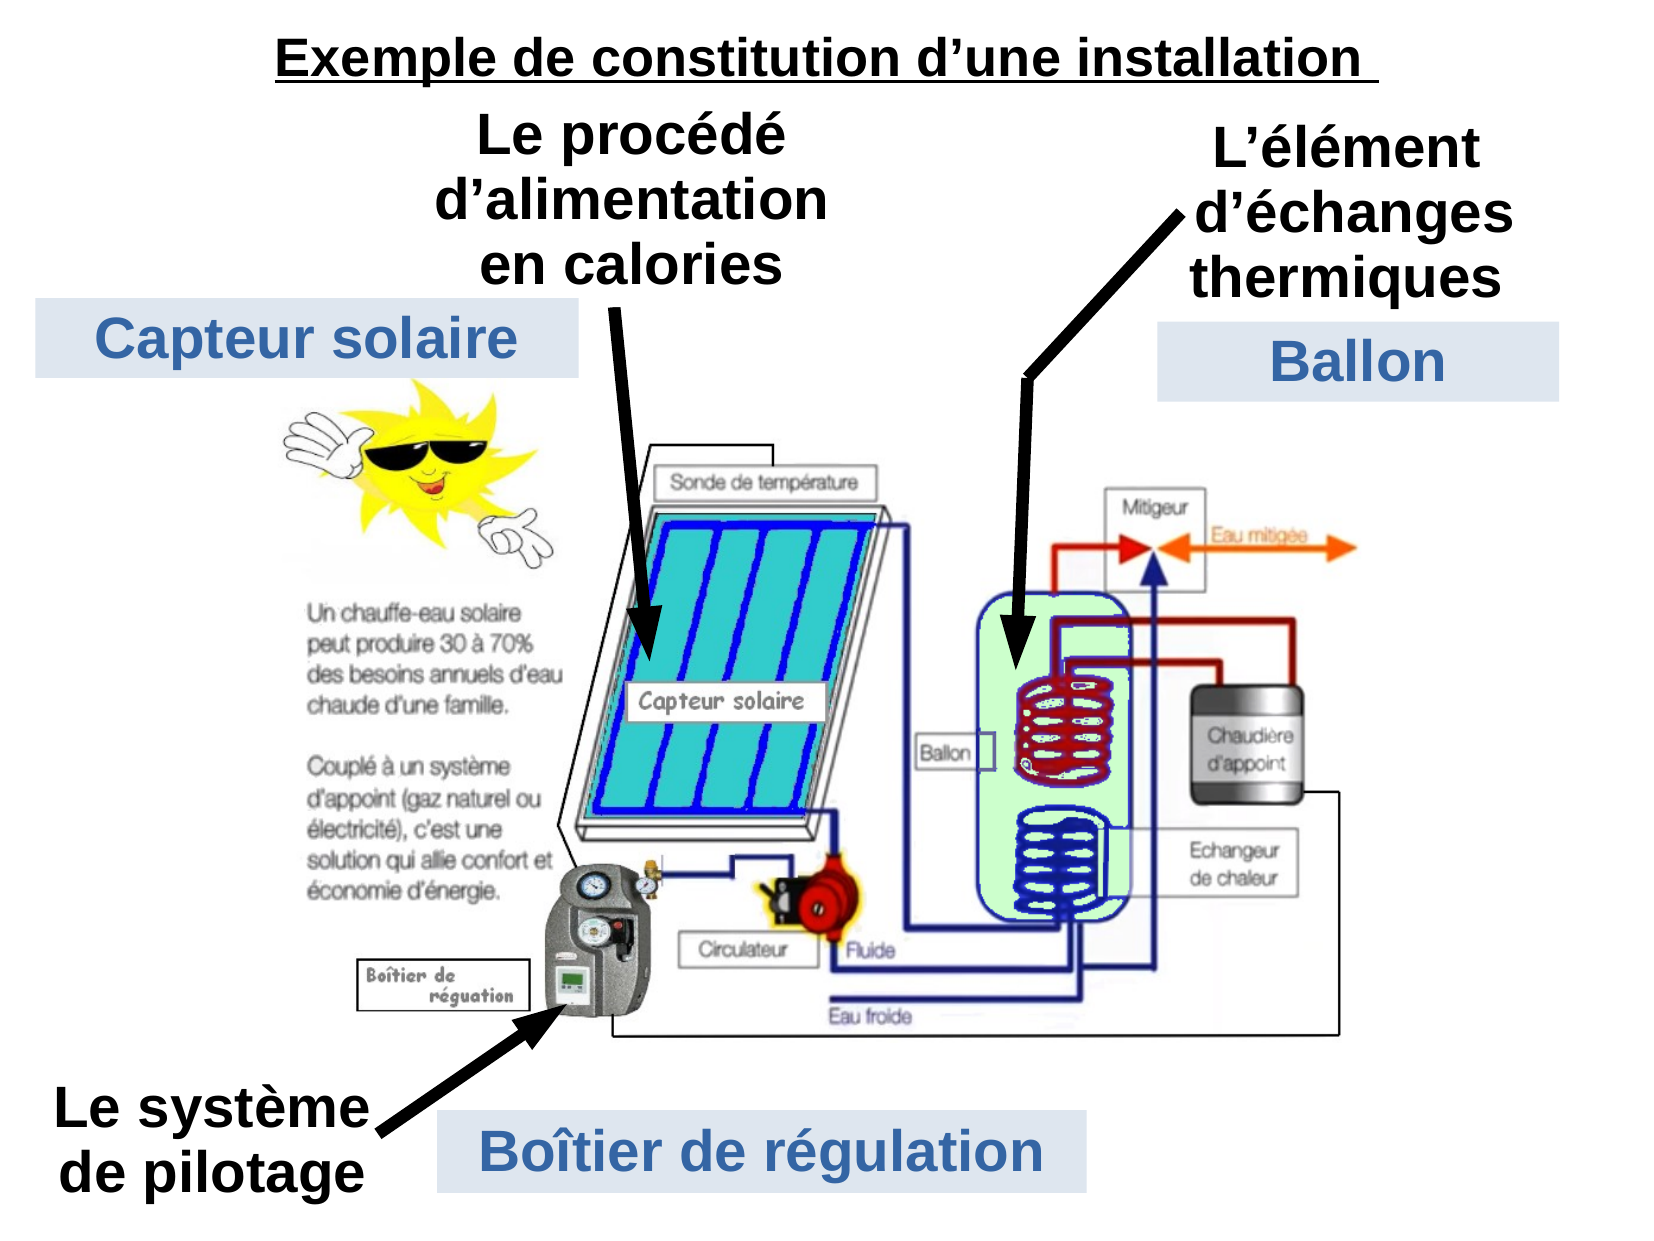

Exemple de constitution d’une installation
Le procédé d’alimentation en calories
L’élément
 d’échanges thermiques
Capteur solaire
Ballon
Le système de pilotage
Boîtier de régulation